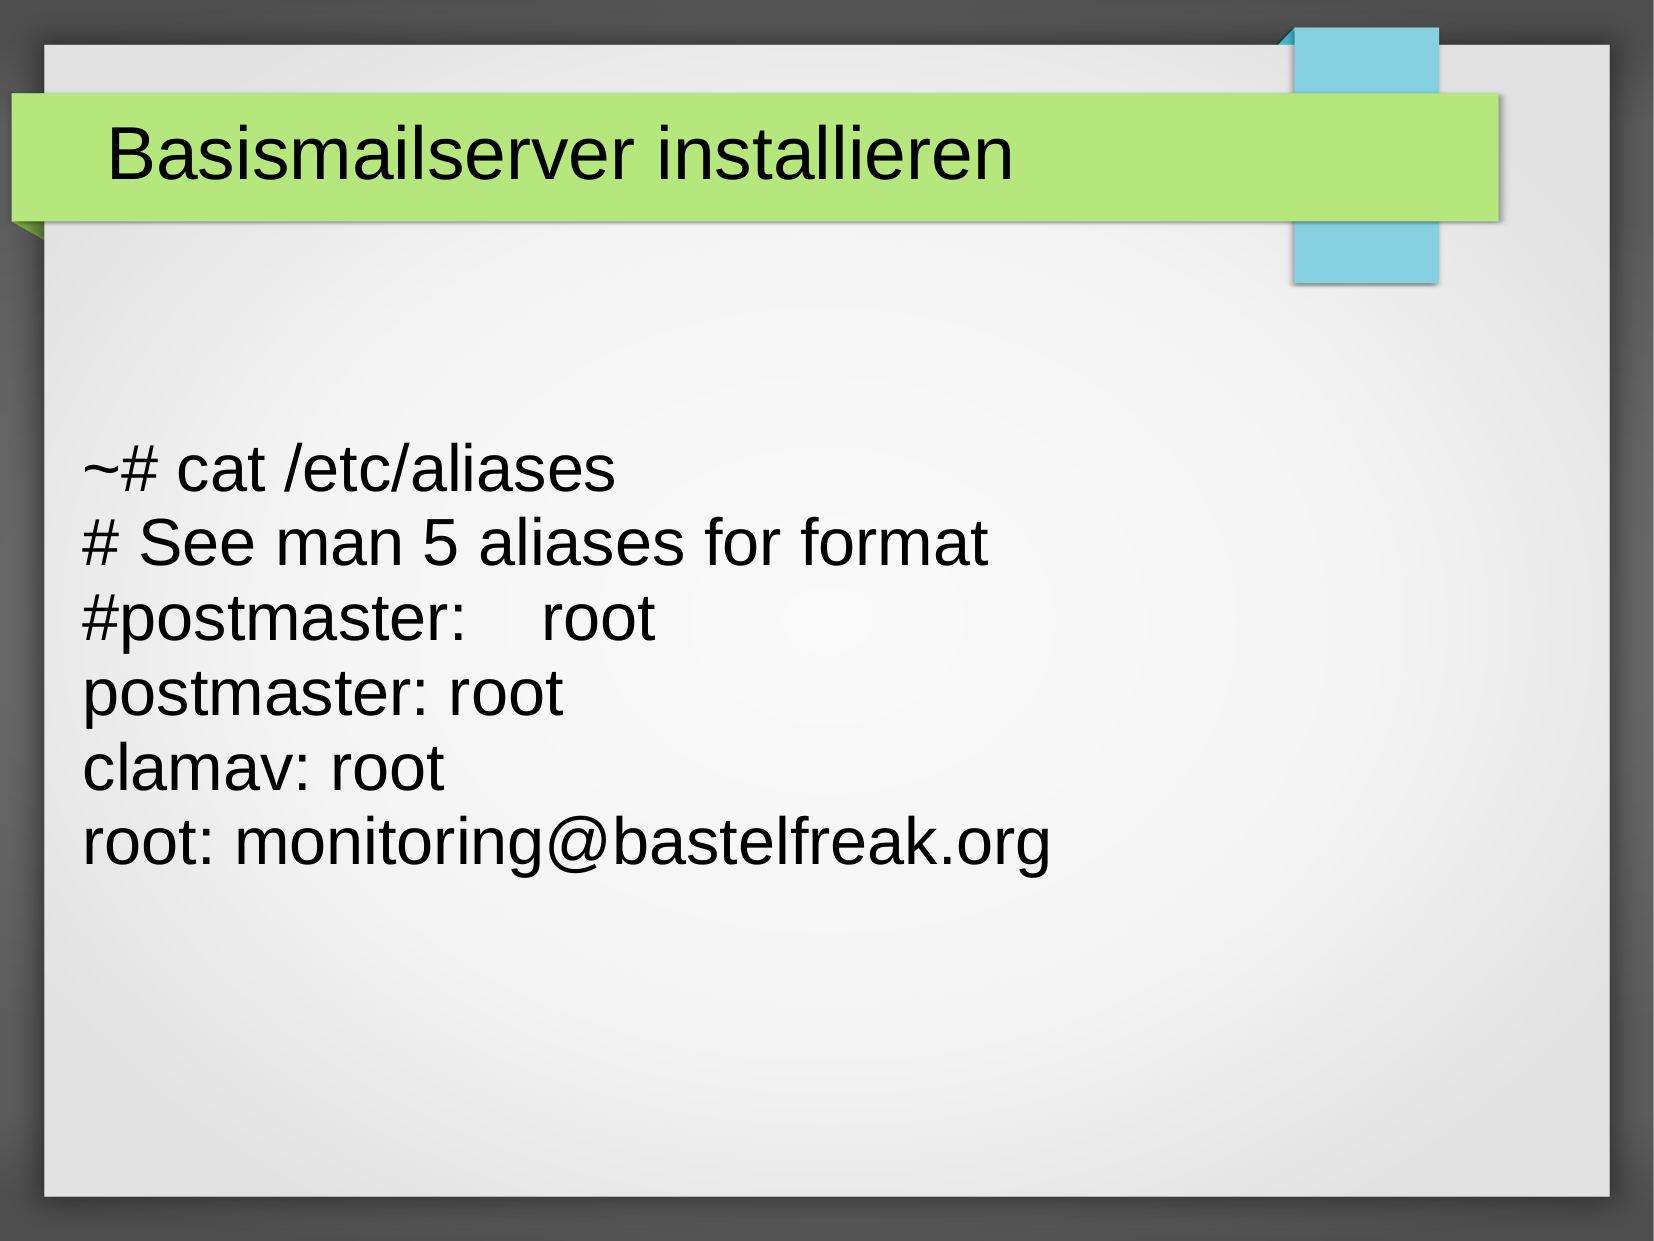

# Basismailserver installieren
~# cat /etc/aliases
# See man 5 aliases for format
#postmaster: root
postmaster: root
clamav: root
root: monitoring@bastelfreak.org